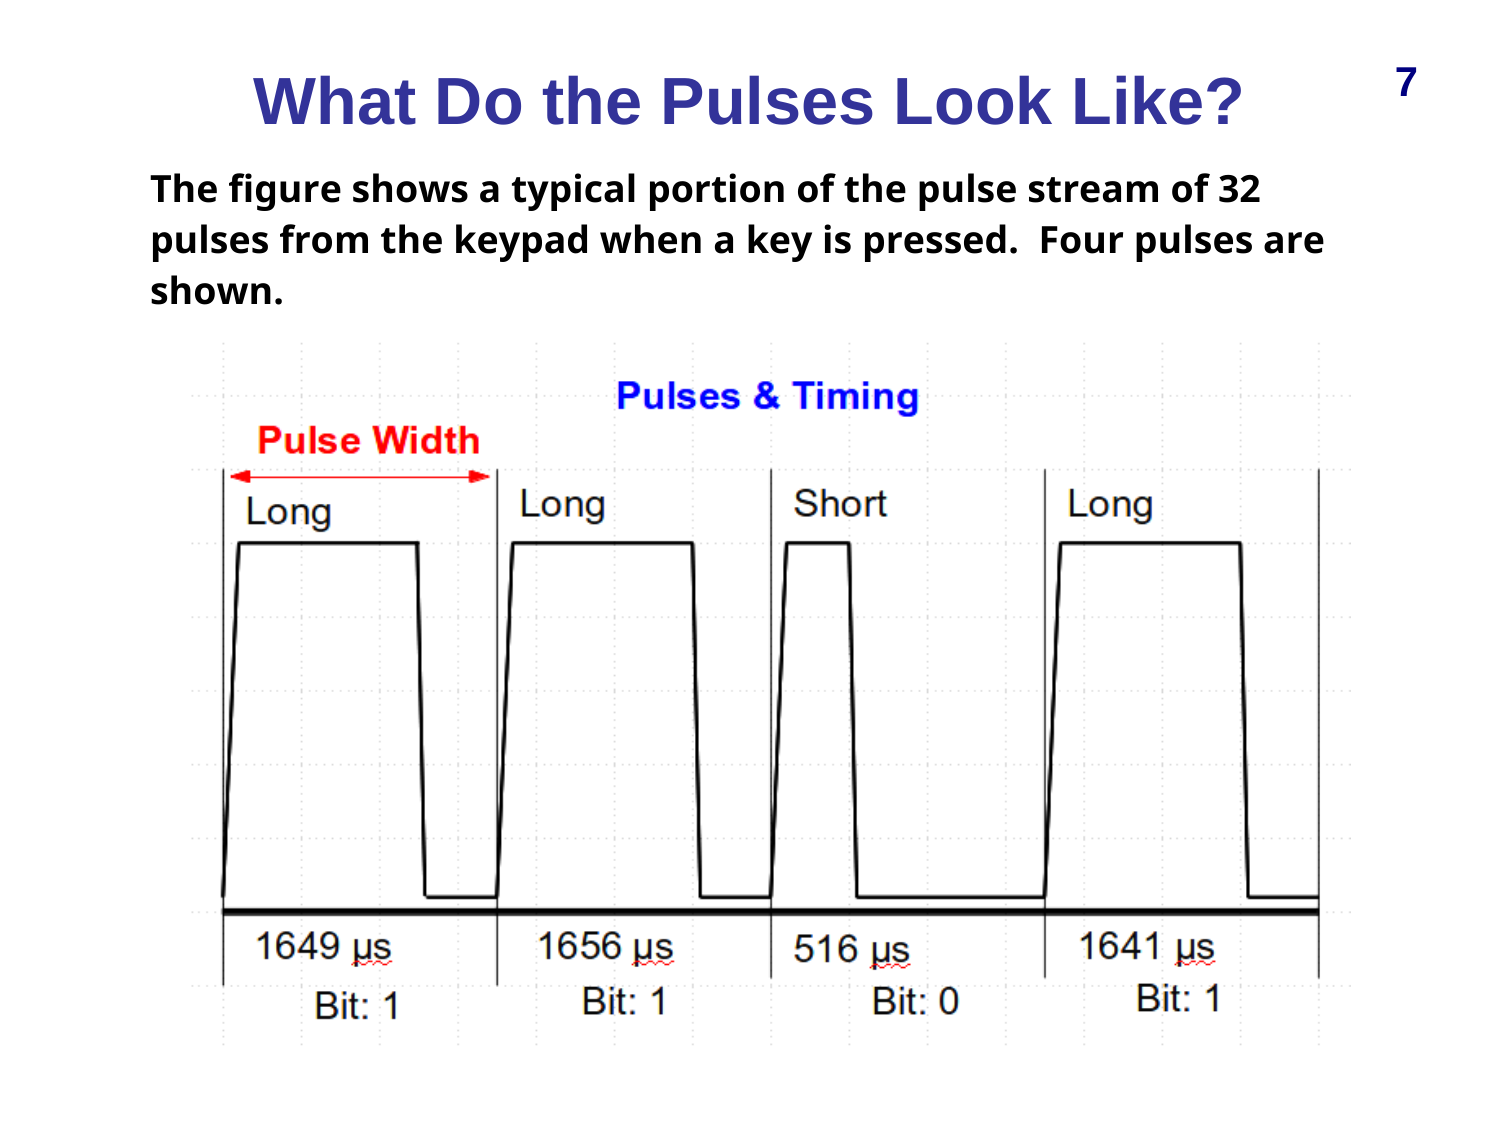

7
# What Do the Pulses Look Like?
The figure shows a typical portion of the pulse stream of 32 pulses from the keypad when a key is pressed. Four pulses are shown.